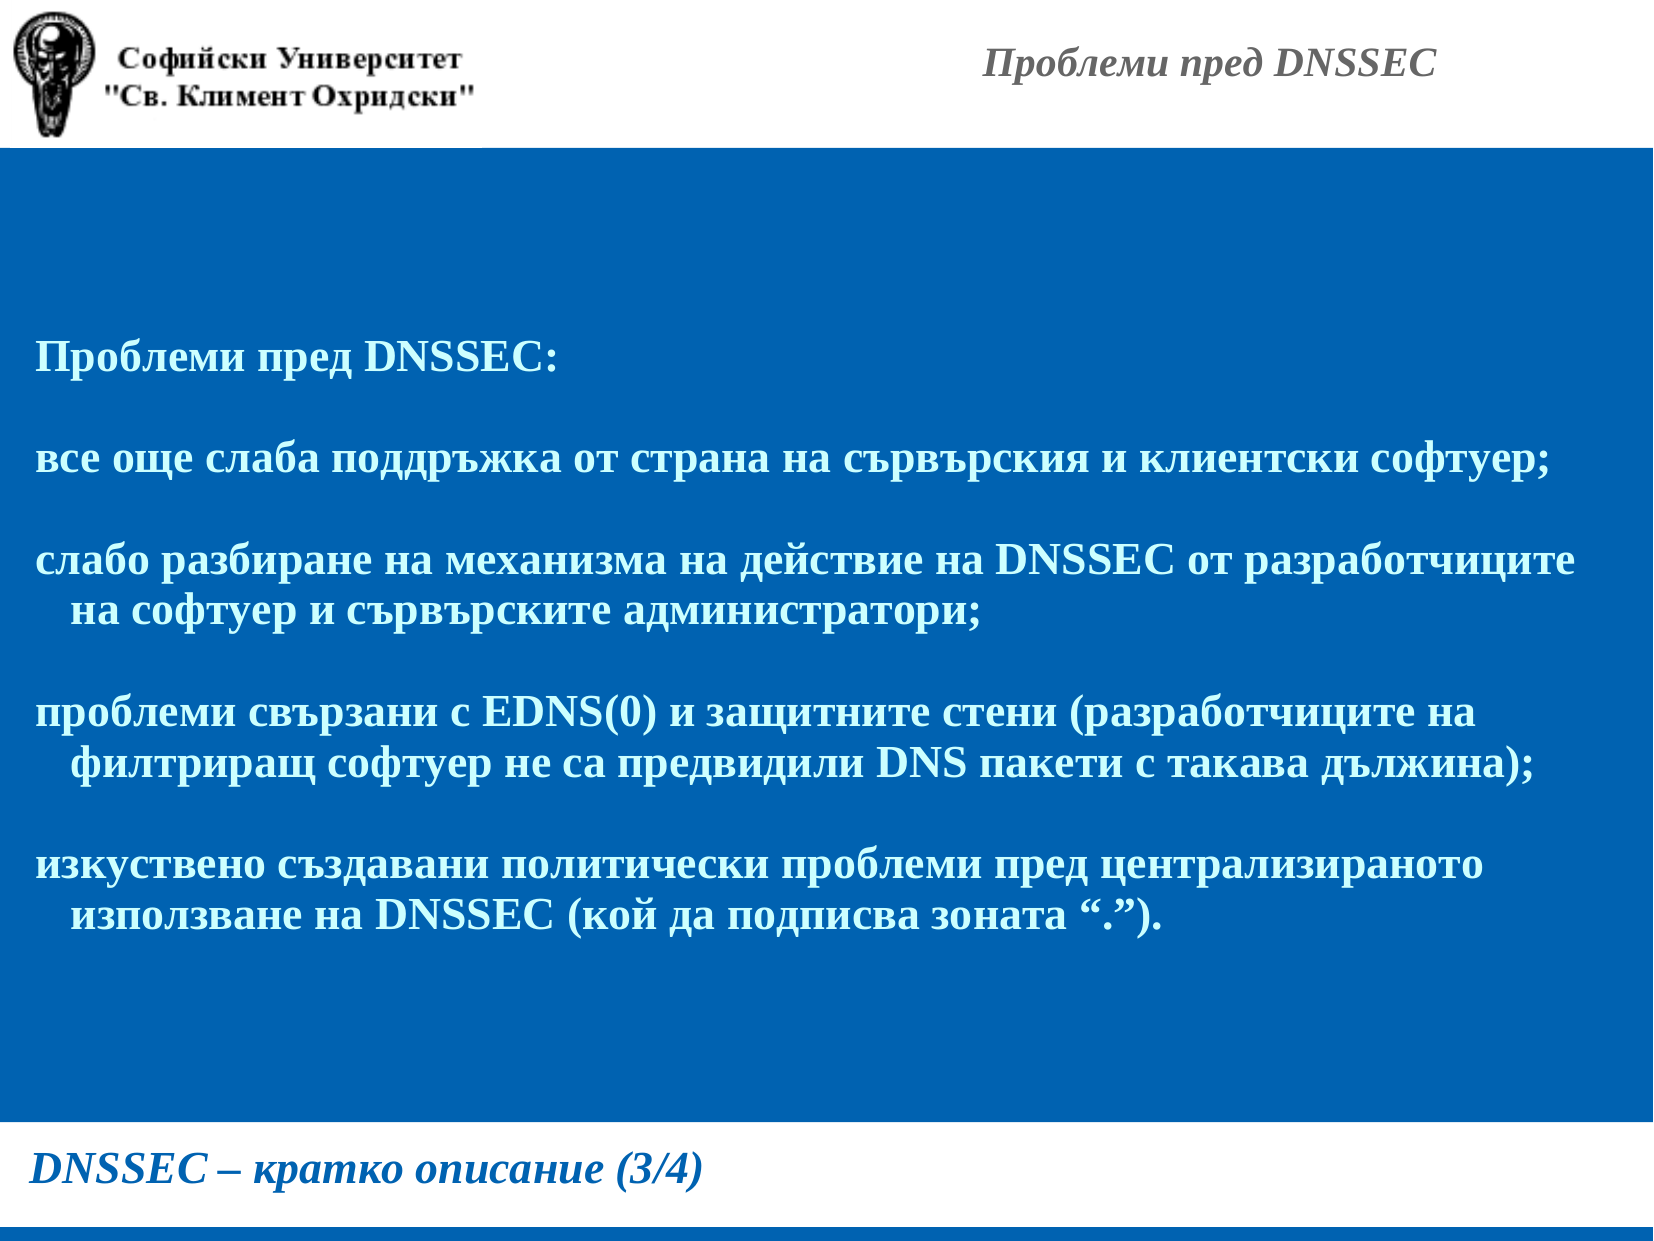

# Проблеми пред DNSSEC
Проблеми пред DNSSEC:
все още слаба поддръжка от страна на сървърския и клиентски софтуер;
слабо разбиране на механизма на действие на DNSSEC от разработчиците на софтуер и сървърските администратори;
проблеми свързани с EDNS(0) и защитните стени (разработчиците на филтриращ софтуер не са предвидили DNS пакети с такава дължина);
изкуствено създавани политически проблеми пред централизираното използване на DNSSEC (кой да подписва зоната “.”).
DNSSEC – кратко описание (3/4)